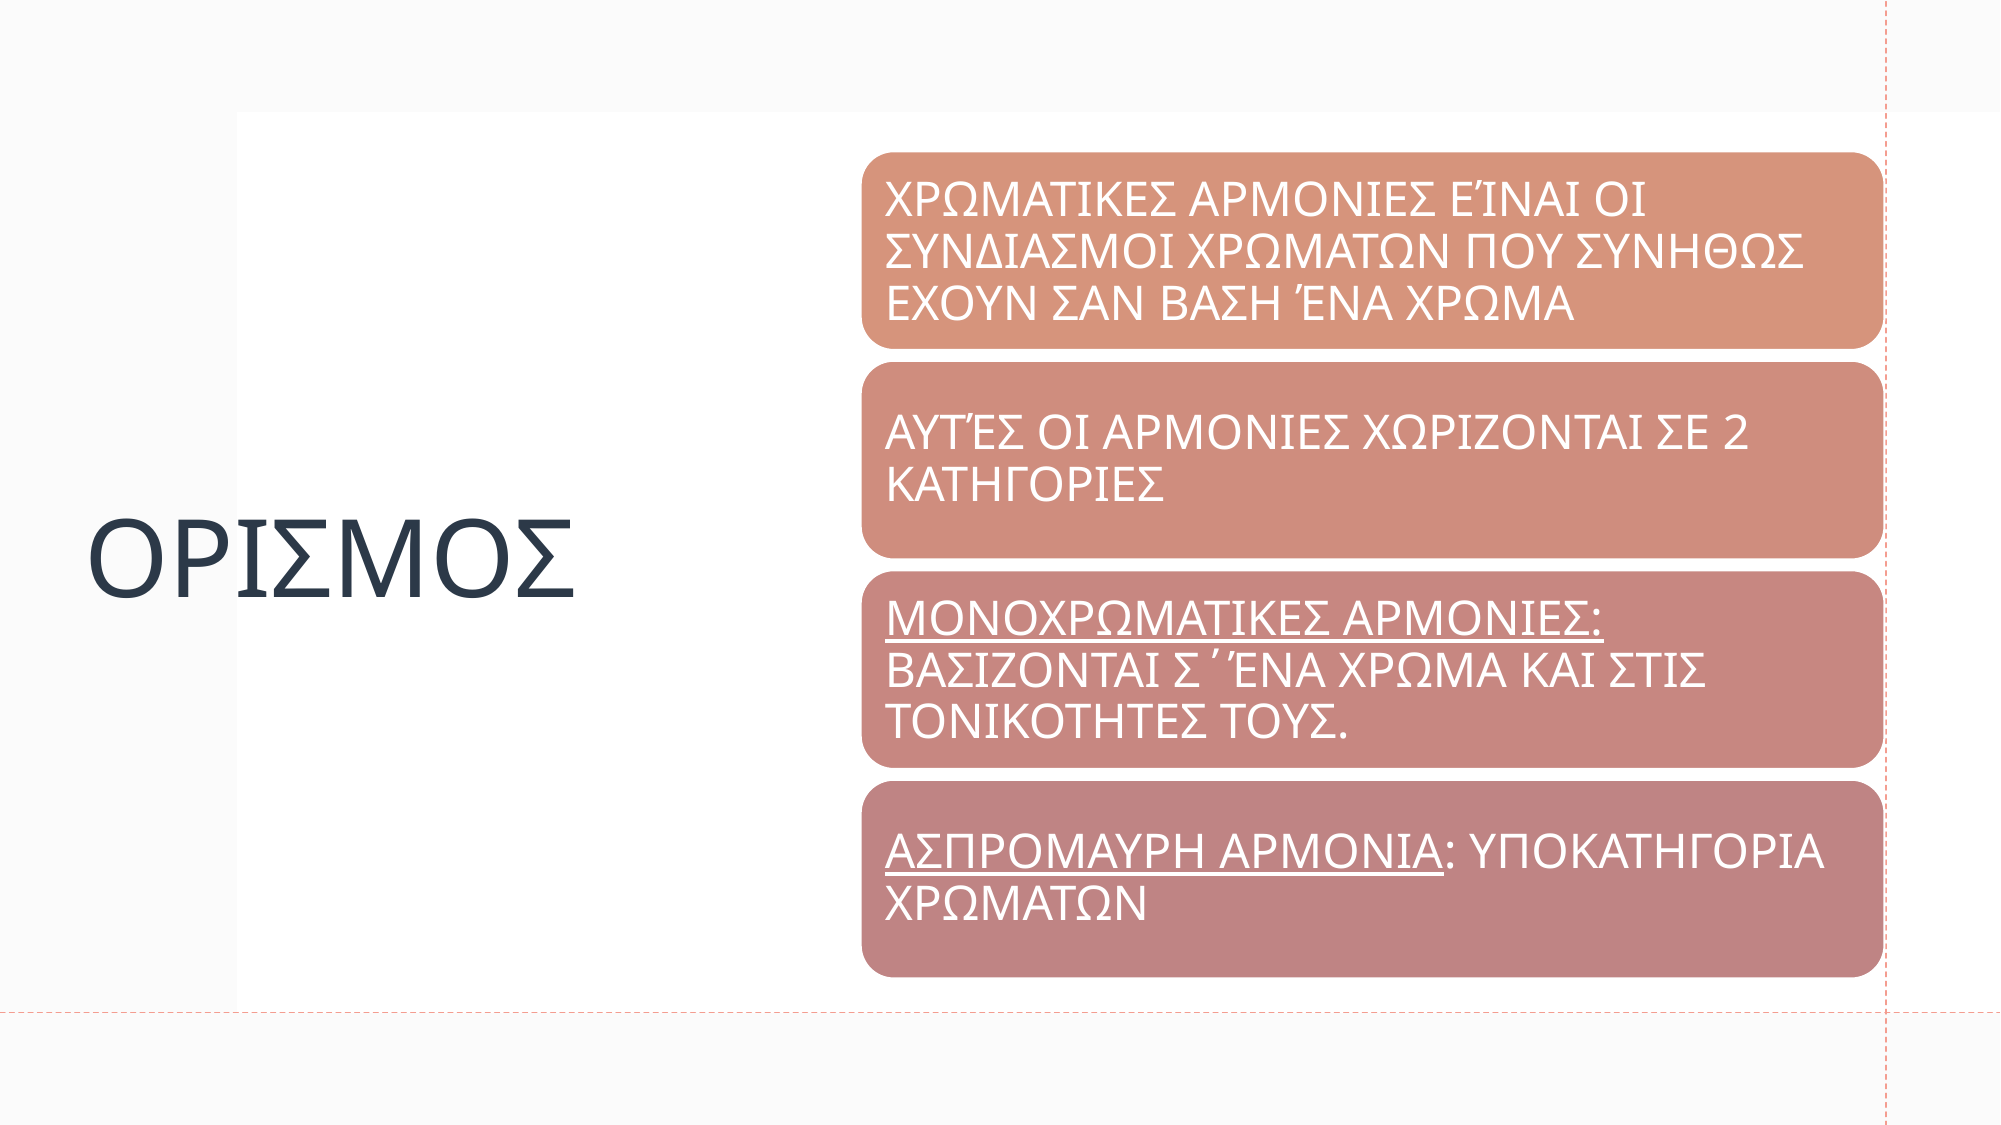

ΧΡΩΜΑΤΙΚΕΣ ΑΡΜΟΝΙΕΣ ΕΊΝΑΙ ΟΙ ΣΥΝΔΙΑΣΜΟΙ ΧΡΩΜΑΤΩΝ ΠΟΥ ΣΥΝΗΘΩΣ ΕΧΟΥΝ ΣΑΝ ΒΑΣΗ ΈΝΑ ΧΡΩΜΑ
ΑΥΤΈΣ ΟΙ ΑΡΜΟΝΙΕΣ ΧΩΡΙΖΟΝΤΑΙ ΣΕ 2 ΚΑΤΗΓΟΡΙΕΣ
ΜΟΝΟΧΡΩΜΑΤΙΚΕΣ ΑΡΜΟΝΙΕΣ: ΒΑΣΙΖΟΝΤΑΙ Σ΄ΈΝΑ ΧΡΩΜΑ ΚΑΙ ΣΤΙΣ ΤΟΝΙΚΟΤΗΤΕΣ ΤΟΥΣ.
ΑΣΠΡΟΜΑΥΡΗ ΑΡΜΟΝΙΑ: ΥΠΟΚΑΤΗΓΟΡΙΑ ΧΡΩΜΑΤΩΝ
# ΟΡΙΣΜΟΣ